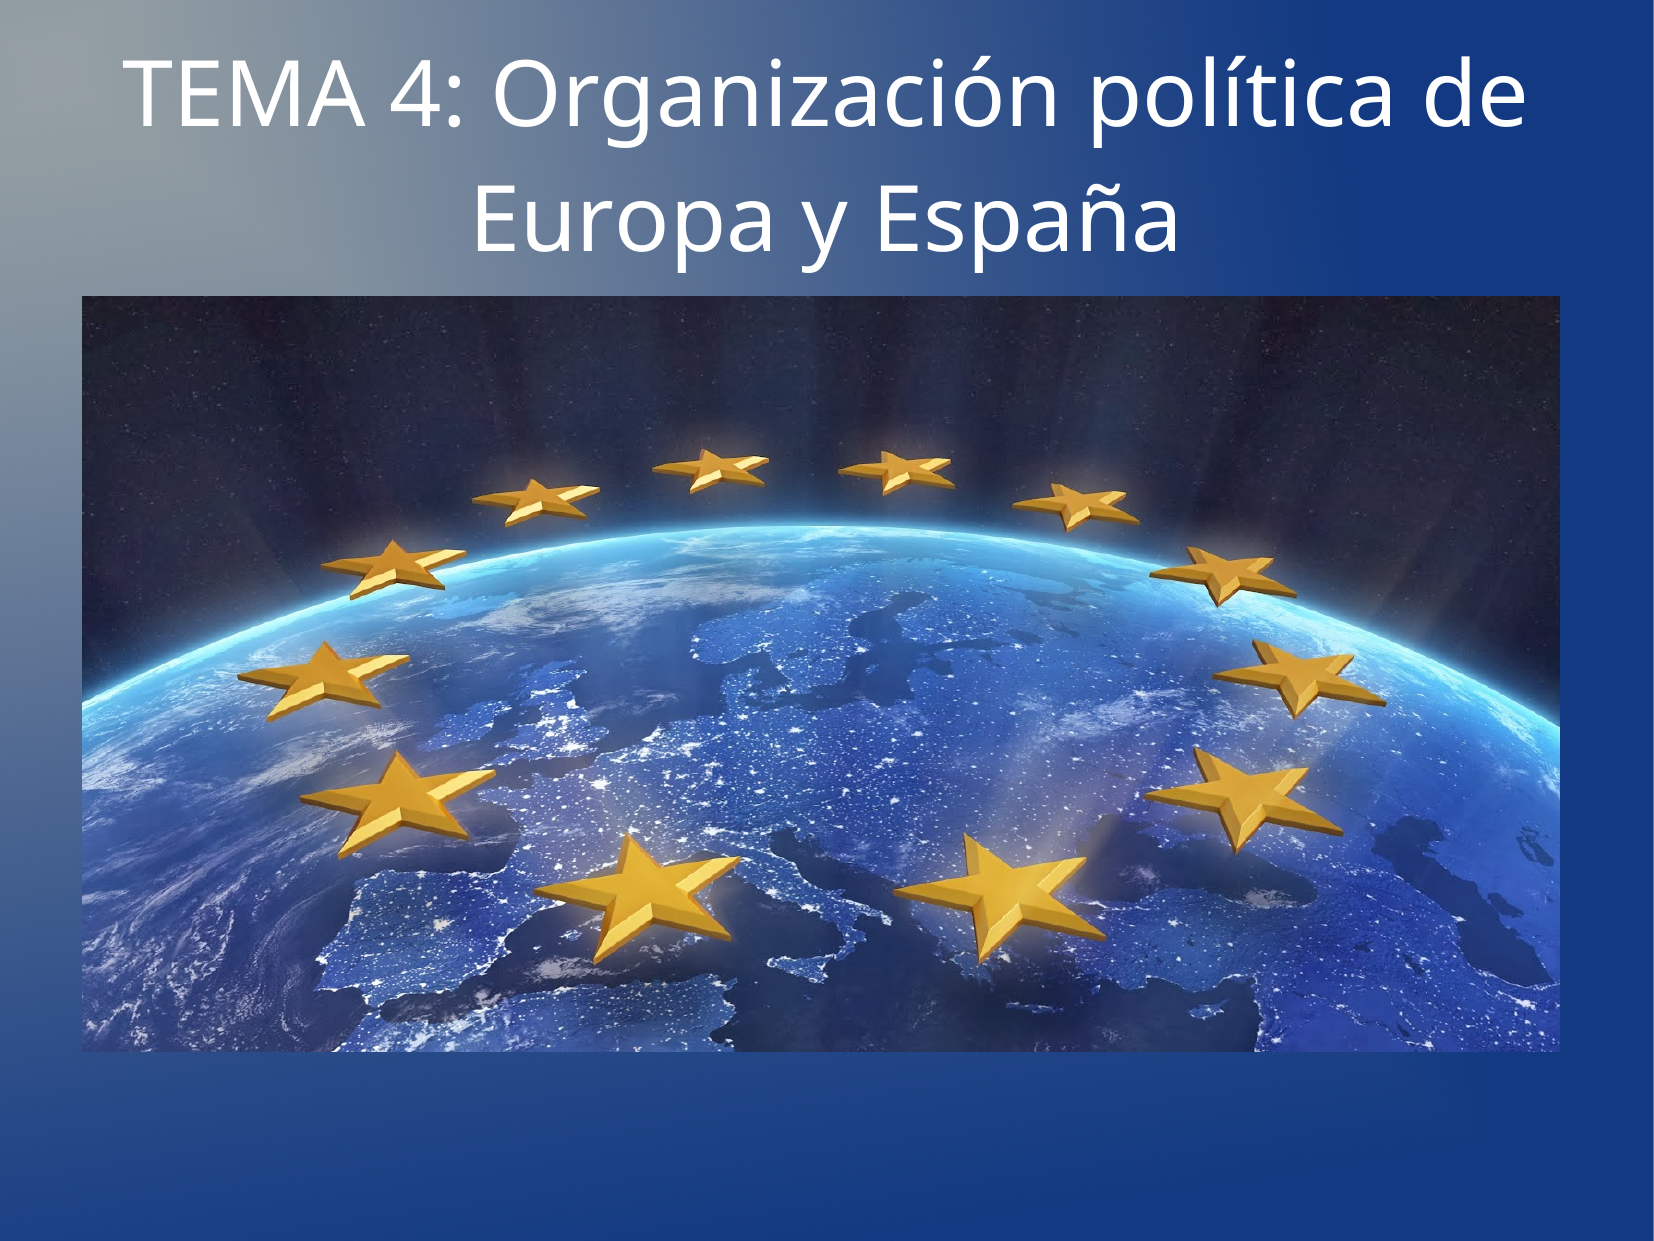

# TEMA 4: Organización política de Europa y España